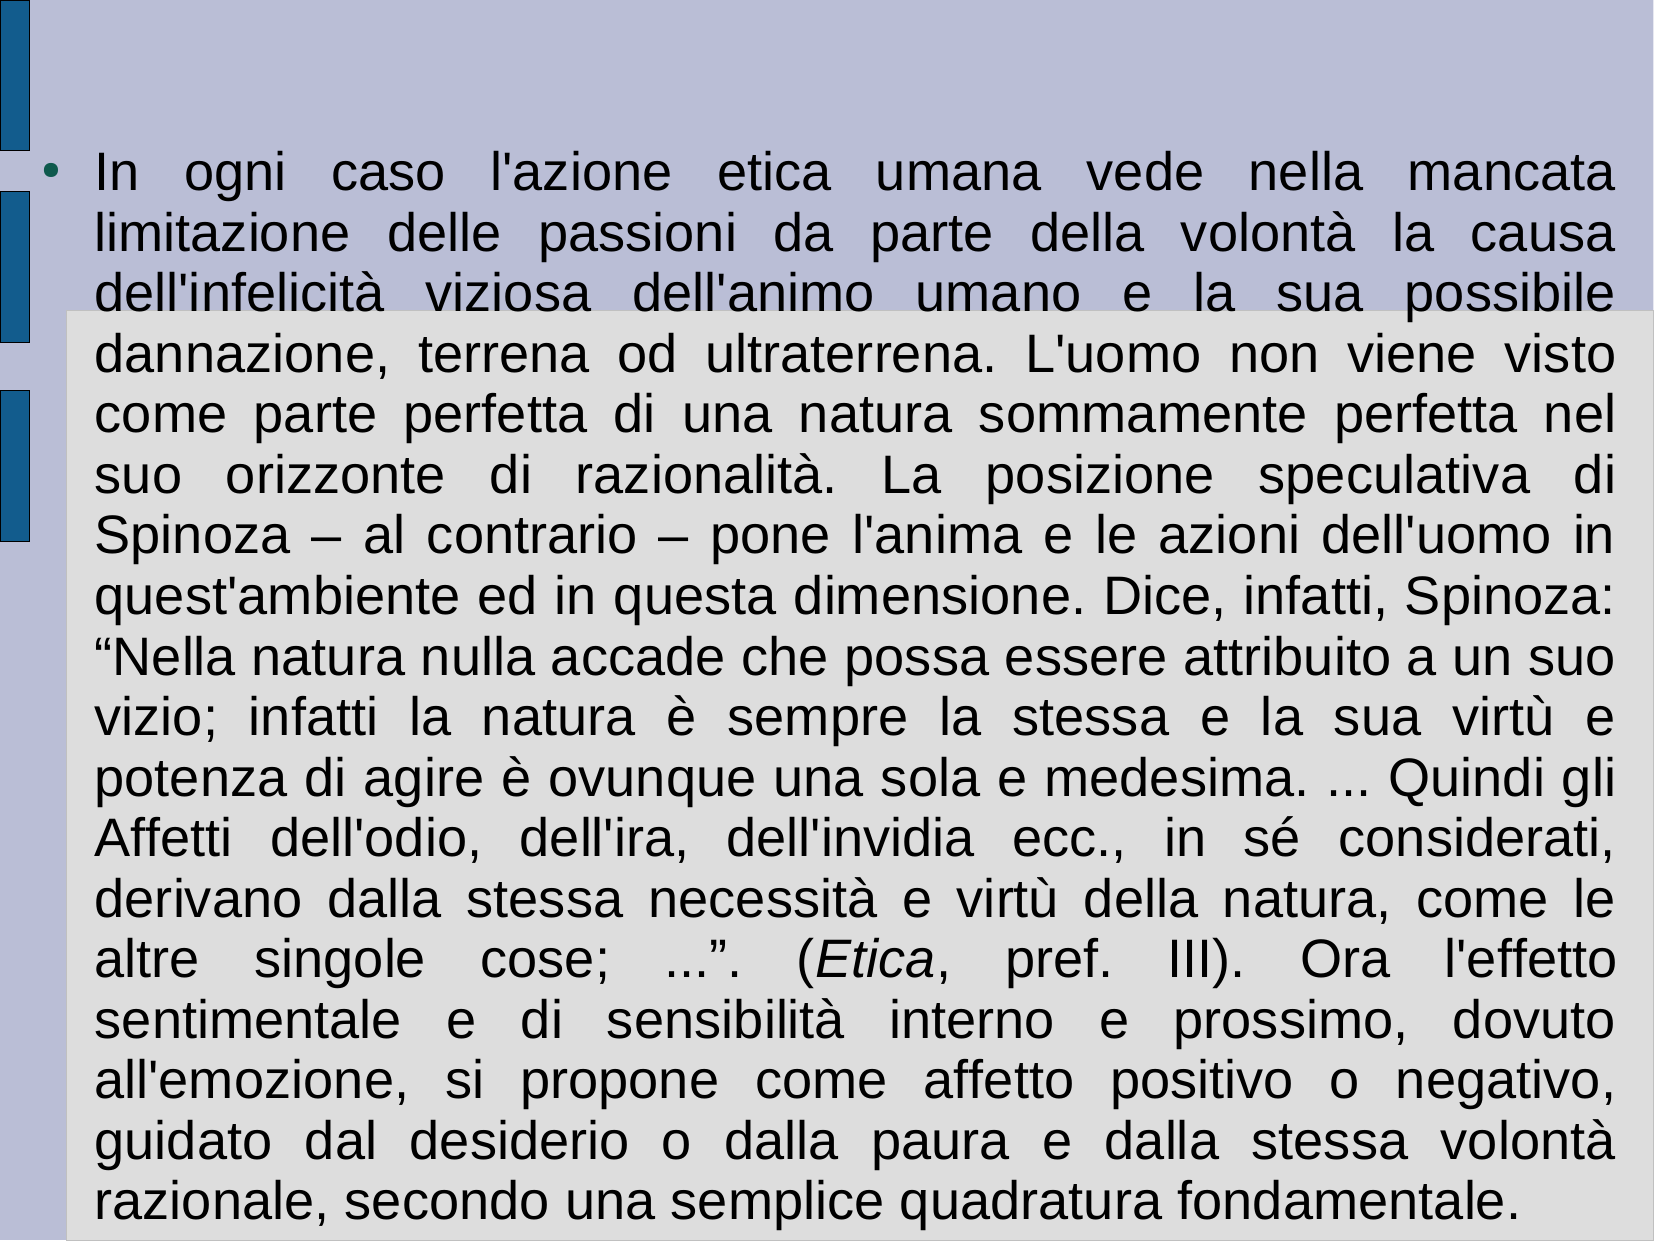

#
In ogni caso l'azione etica umana vede nella mancata limitazione delle passioni da parte della volontà la causa dell'infelicità viziosa dell'animo umano e la sua possibile dannazione, terrena od ultraterrena. L'uomo non viene visto come parte perfetta di una natura sommamente perfetta nel suo orizzonte di razionalità. La posizione speculativa di Spinoza – al contrario – pone l'anima e le azioni dell'uomo in quest'ambiente ed in questa dimensione. Dice, infatti, Spinoza: “Nella natura nulla accade che possa essere attribuito a un suo vizio; infatti la natura è sempre la stessa e la sua virtù e potenza di agire è ovunque una sola e medesima. ... Quindi gli Affetti dell'odio, dell'ira, dell'invidia ecc., in sé considerati, derivano dalla stessa necessità e virtù della natura, come le altre singole cose; ...”. (Etica, pref. III). Ora l'effetto sentimentale e di sensibilità interno e prossimo, dovuto all'emozione, si propone come affetto positivo o negativo, guidato dal desiderio o dalla paura e dalla stessa volontà razionale, secondo una semplice quadratura fondamentale.